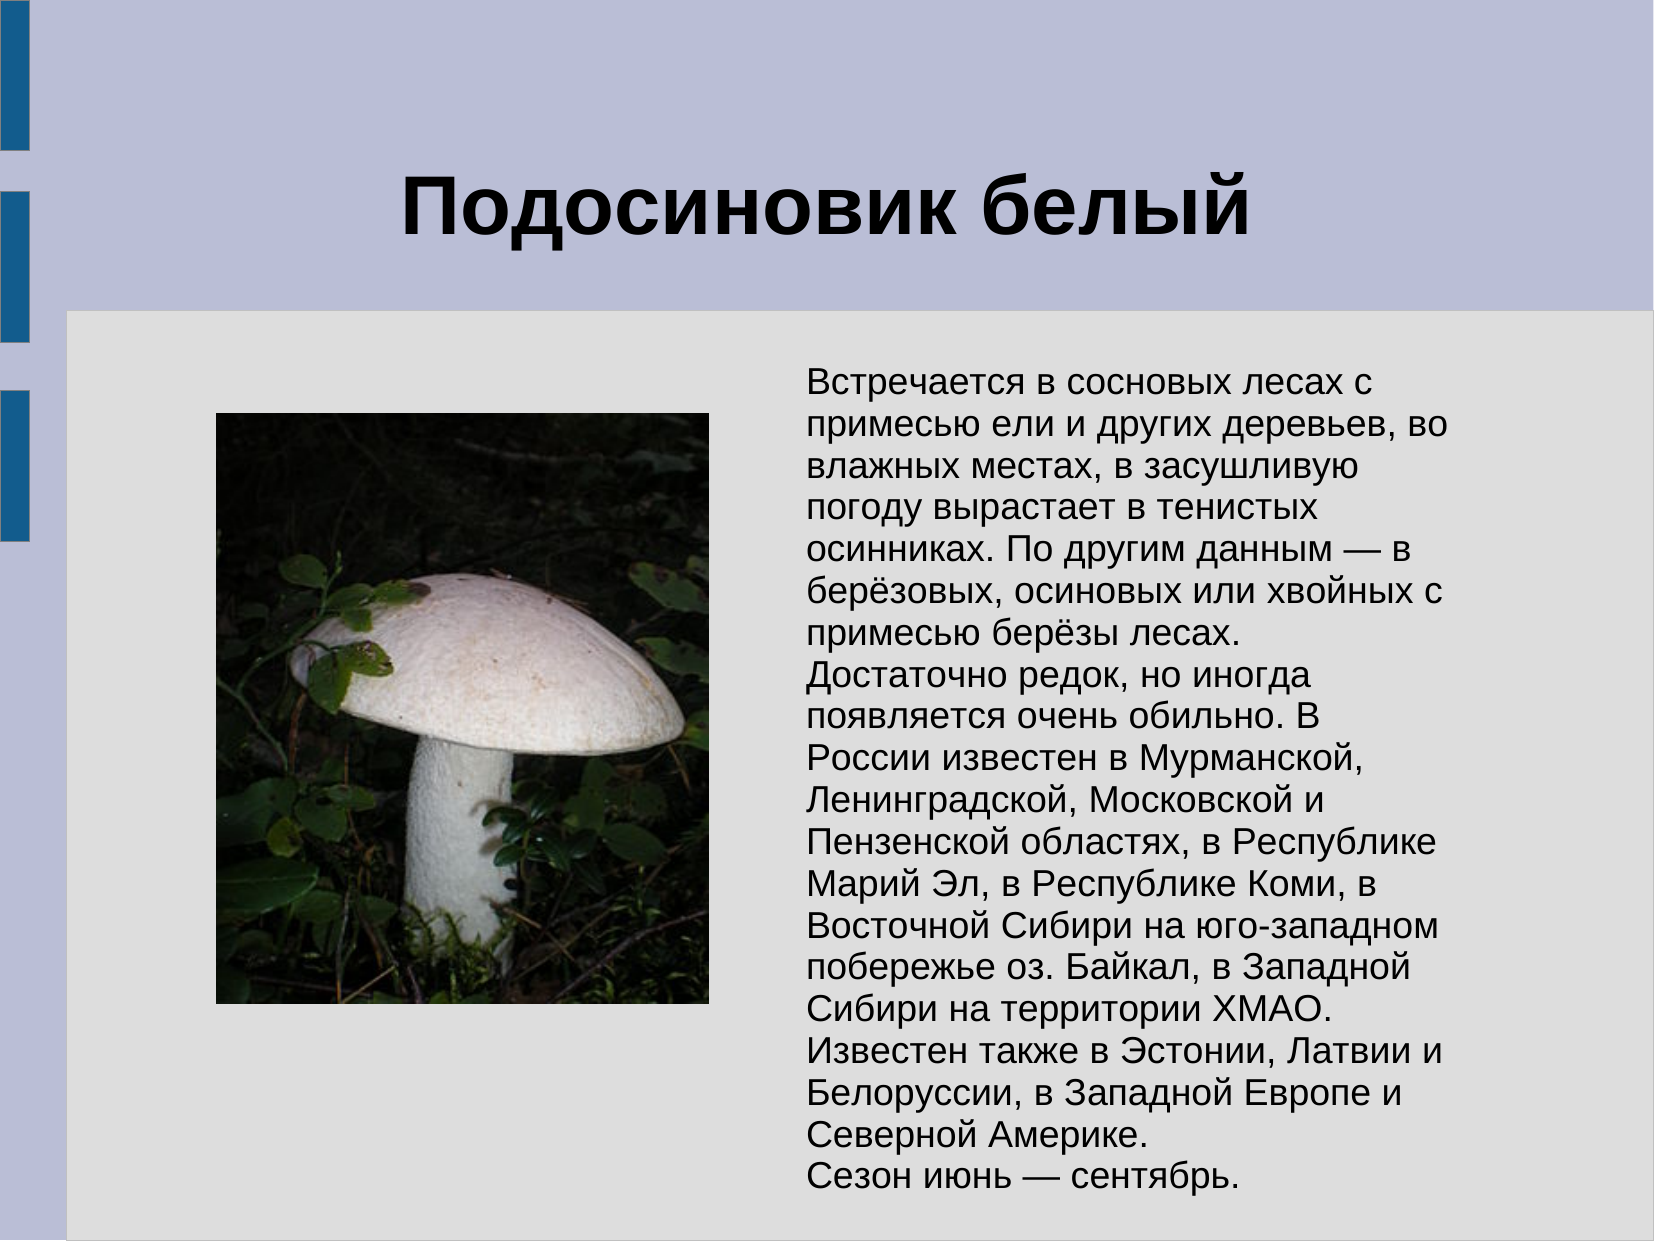

# Подосиновик белый
Встречается в сосновых лесах с примесью ели и других деревьев, во влажных местах, в засушливую погоду вырастает в тенистых осинниках. По другим данным — в берёзовых, осиновых или хвойных с примесью берёзы лесах. Достаточно редок, но иногда появляется очень обильно. В России известен в Мурманской, Ленинградской, Московской и Пензенской областях, в Республике Марий Эл, в Республике Коми, в Восточной Сибири на юго-западном побережье оз. Байкал, в Западной Сибири на территории ХМАО. Известен также в Эстонии, Латвии и Белоруссии, в Западной Европе и Северной Америке.
Сезон июнь — сентябрь.